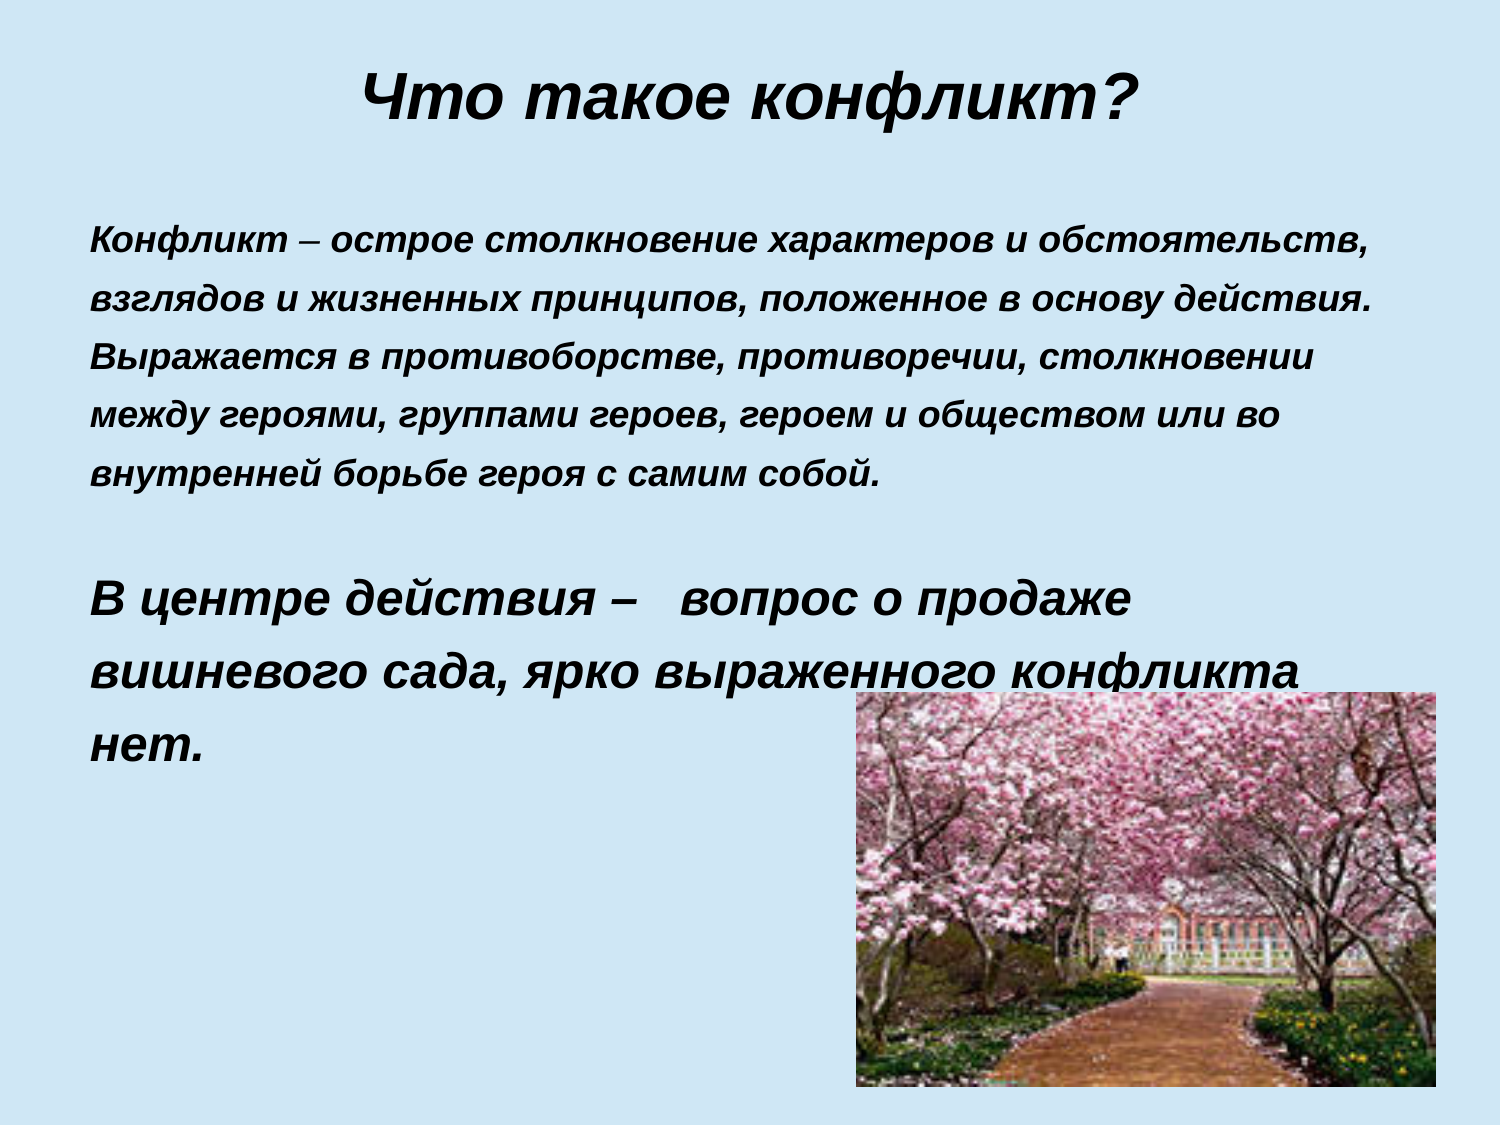

# Что такое конфликт?
Конфликт – острое столкновение характеров и обстоятельств,
взглядов и жизненных принципов, положенное в основу действия.
Выражается в противоборстве, противоречии, столкновении
между героями, группами героев, героем и обществом или во
внутренней борьбе героя с самим собой.
В центре действия – вопрос о продаже
вишневого сада, ярко выраженного конфликта
нет.